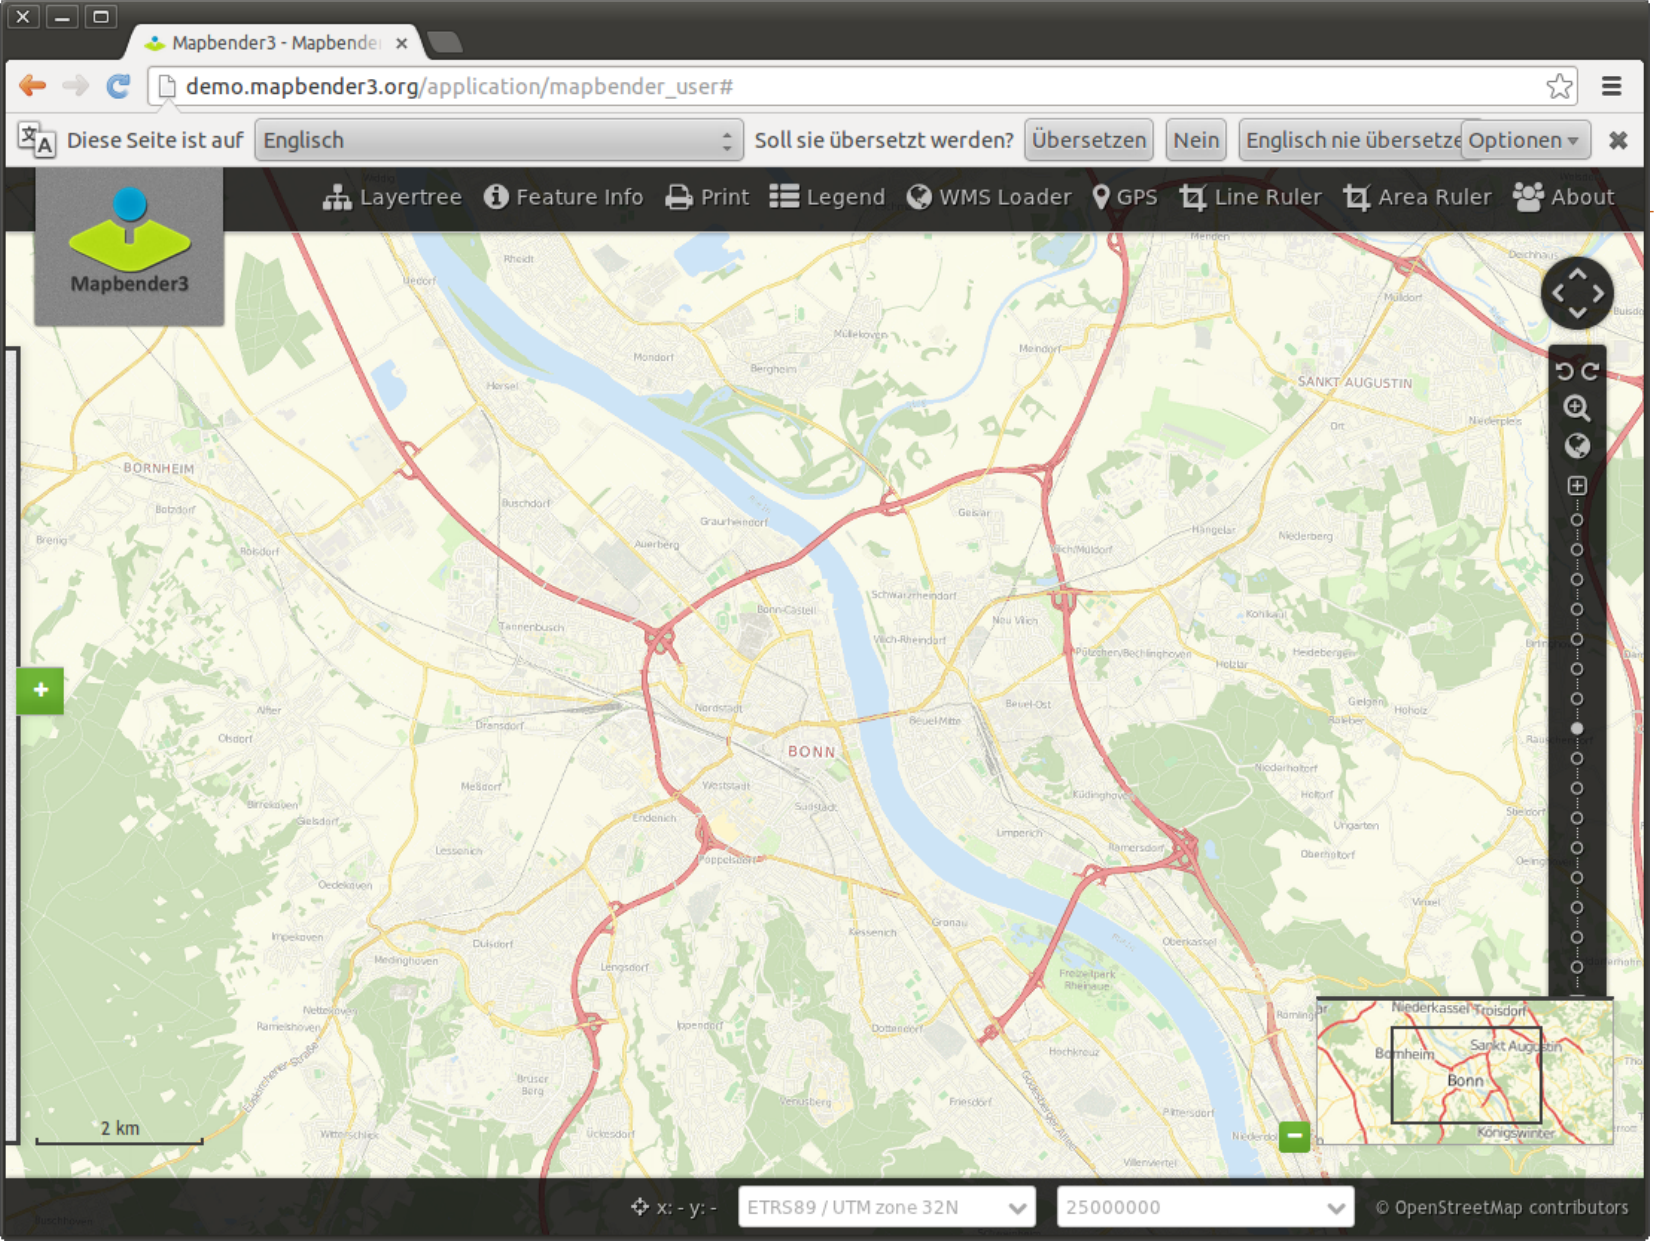

# Mapbender-User Demo
Mapbender - Einführung zum Mapbender Projekt (Astrid Ede)